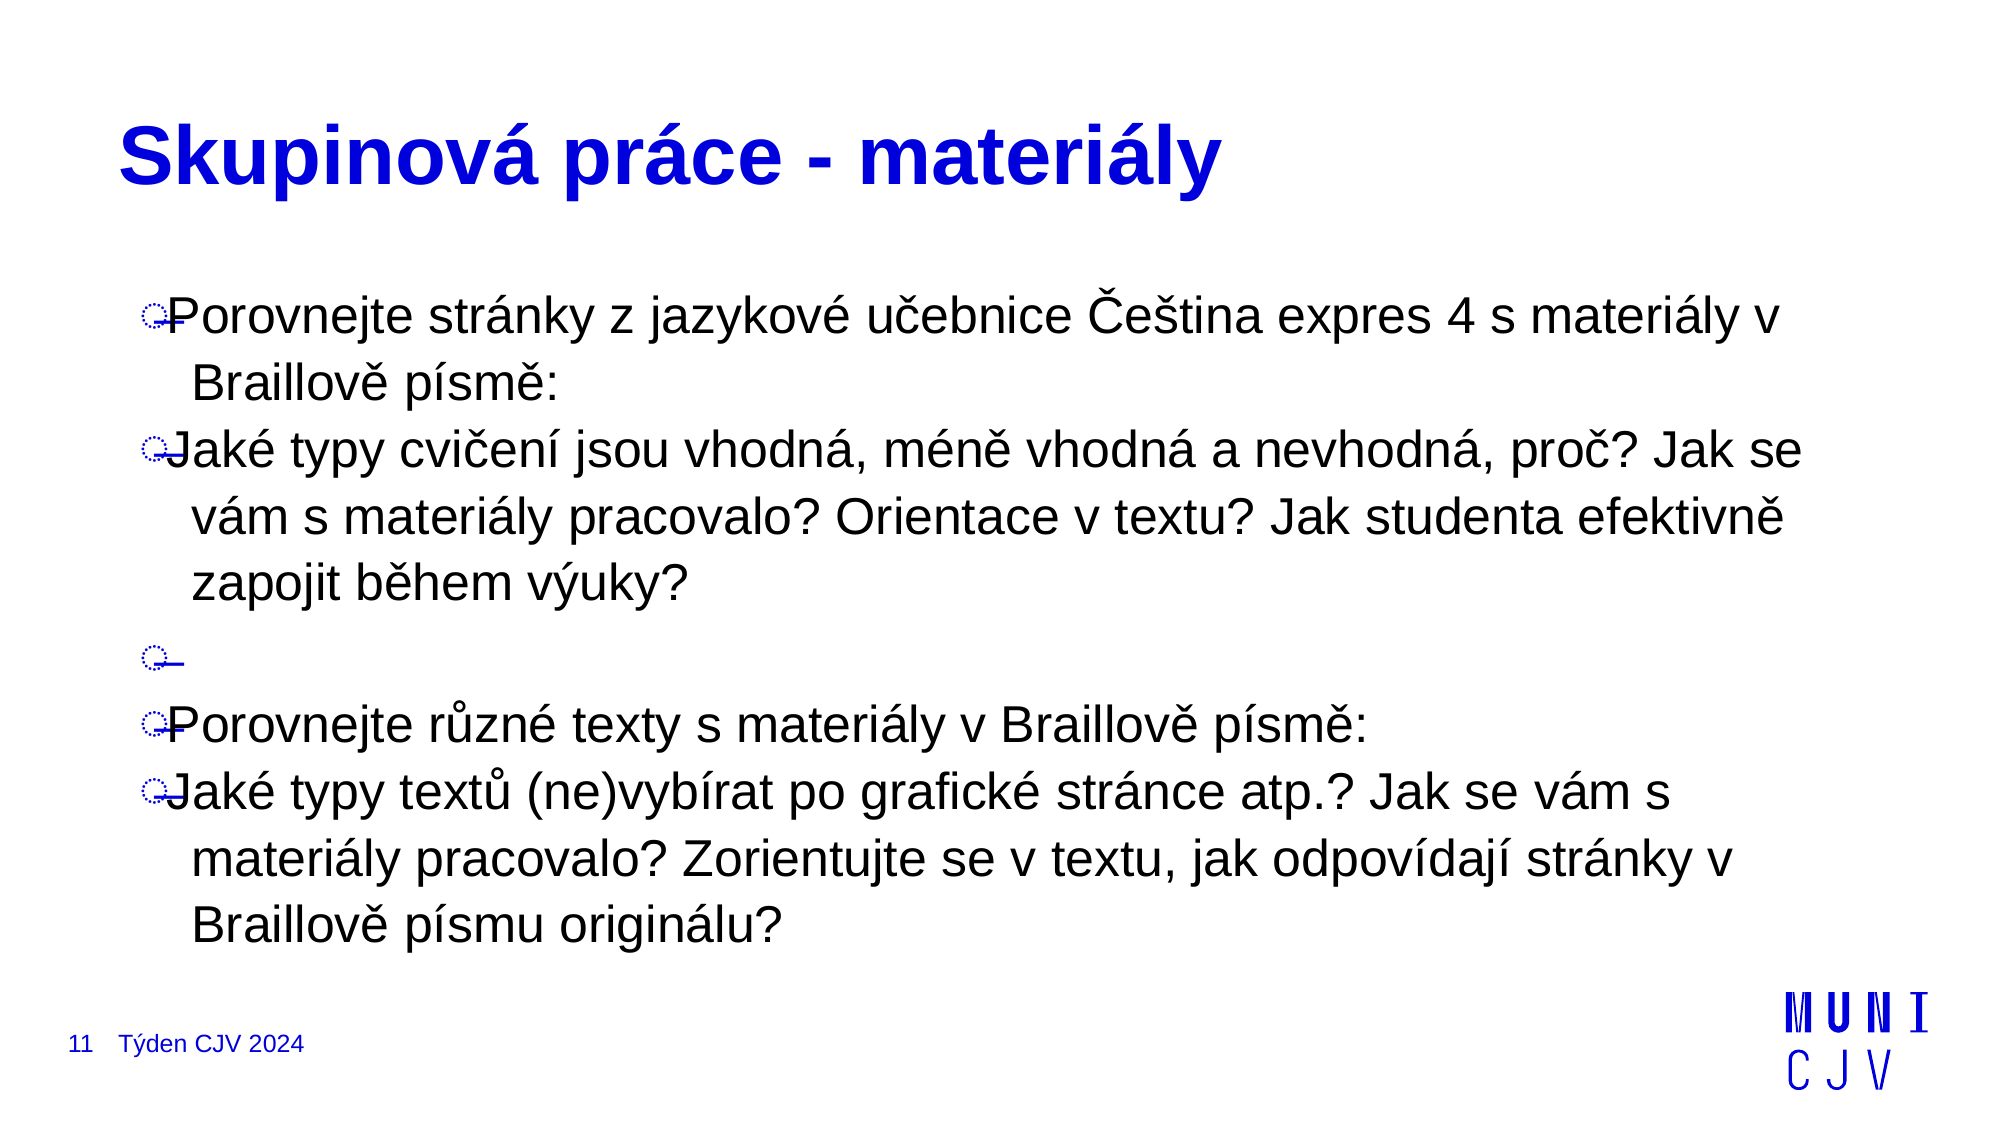

# Skupinová práce - materiály
Porovnejte stránky z jazykové učebnice Čeština expres 4 s materiály v Braillově písmě:
Jaké typy cvičení jsou vhodná, méně vhodná a nevhodná, proč? Jak se vám s materiály pracovalo? Orientace v textu? Jak studenta efektivně zapojit během výuky?
Porovnejte různé texty s materiály v Braillově písmě:
Jaké typy textů (ne)vybírat po grafické stránce atp.? Jak se vám s materiály pracovalo? Zorientujte se v textu, jak odpovídají stránky v Braillově písmu originálu?
Týden CJV 2024